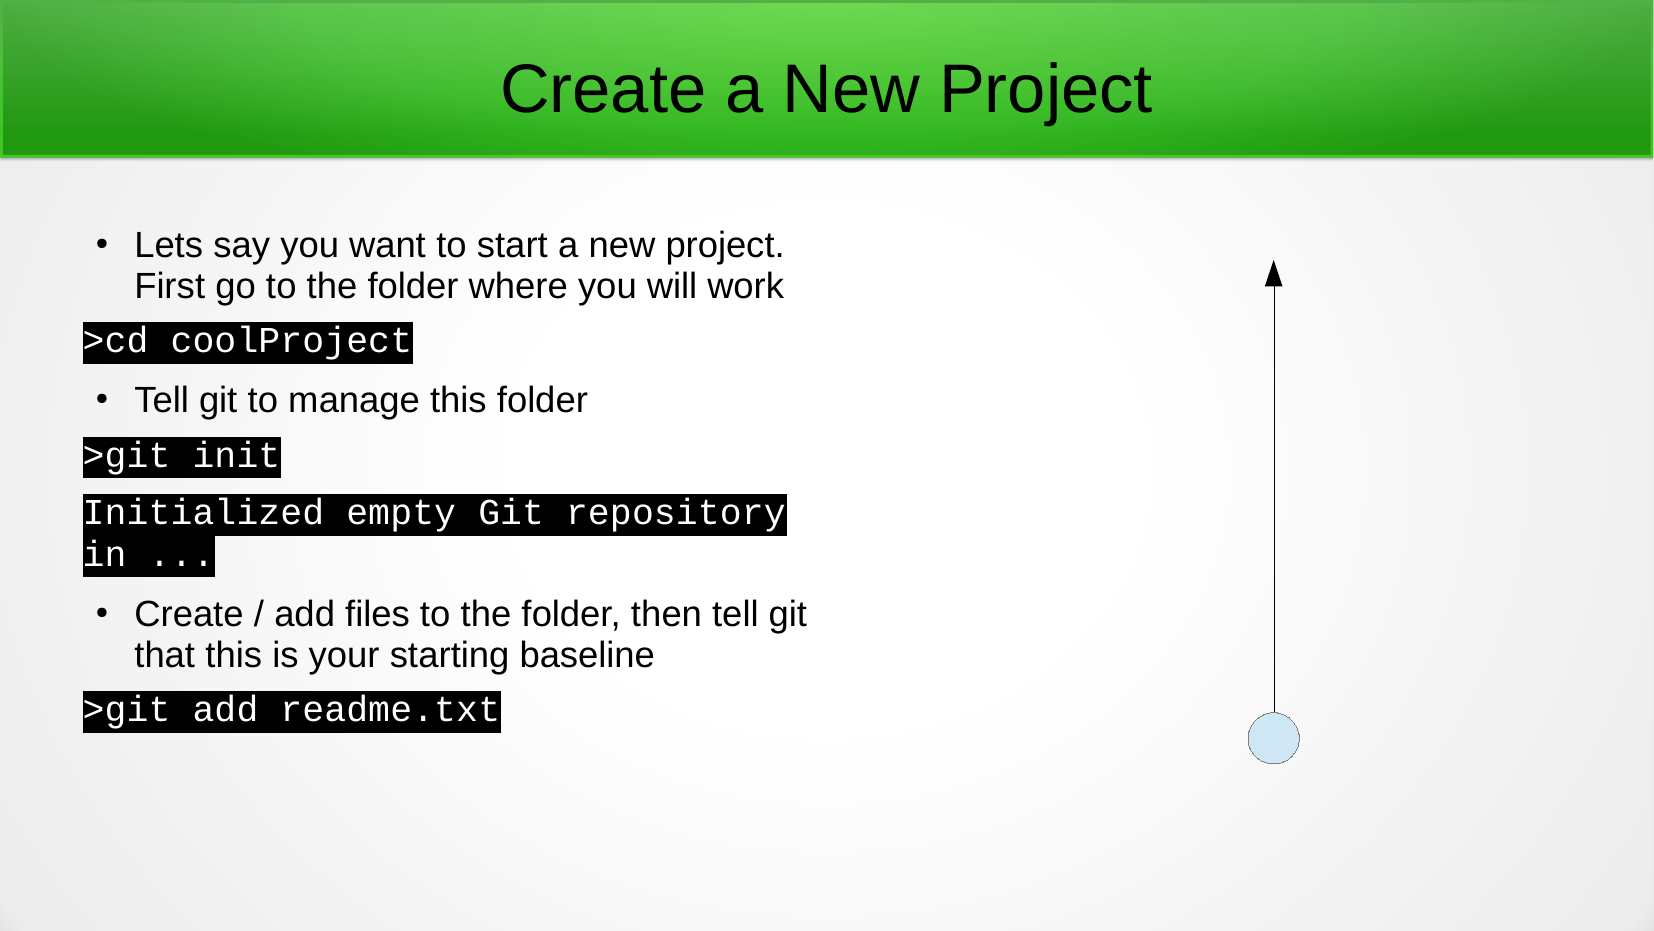

# Create a New Project
Lets say you want to start a new project. First go to the folder where you will work
>cd coolProject
Tell git to manage this folder
>git init
Initialized empty Git repository in ...
Create / add files to the folder, then tell git that this is your starting baseline
>git add readme.txt